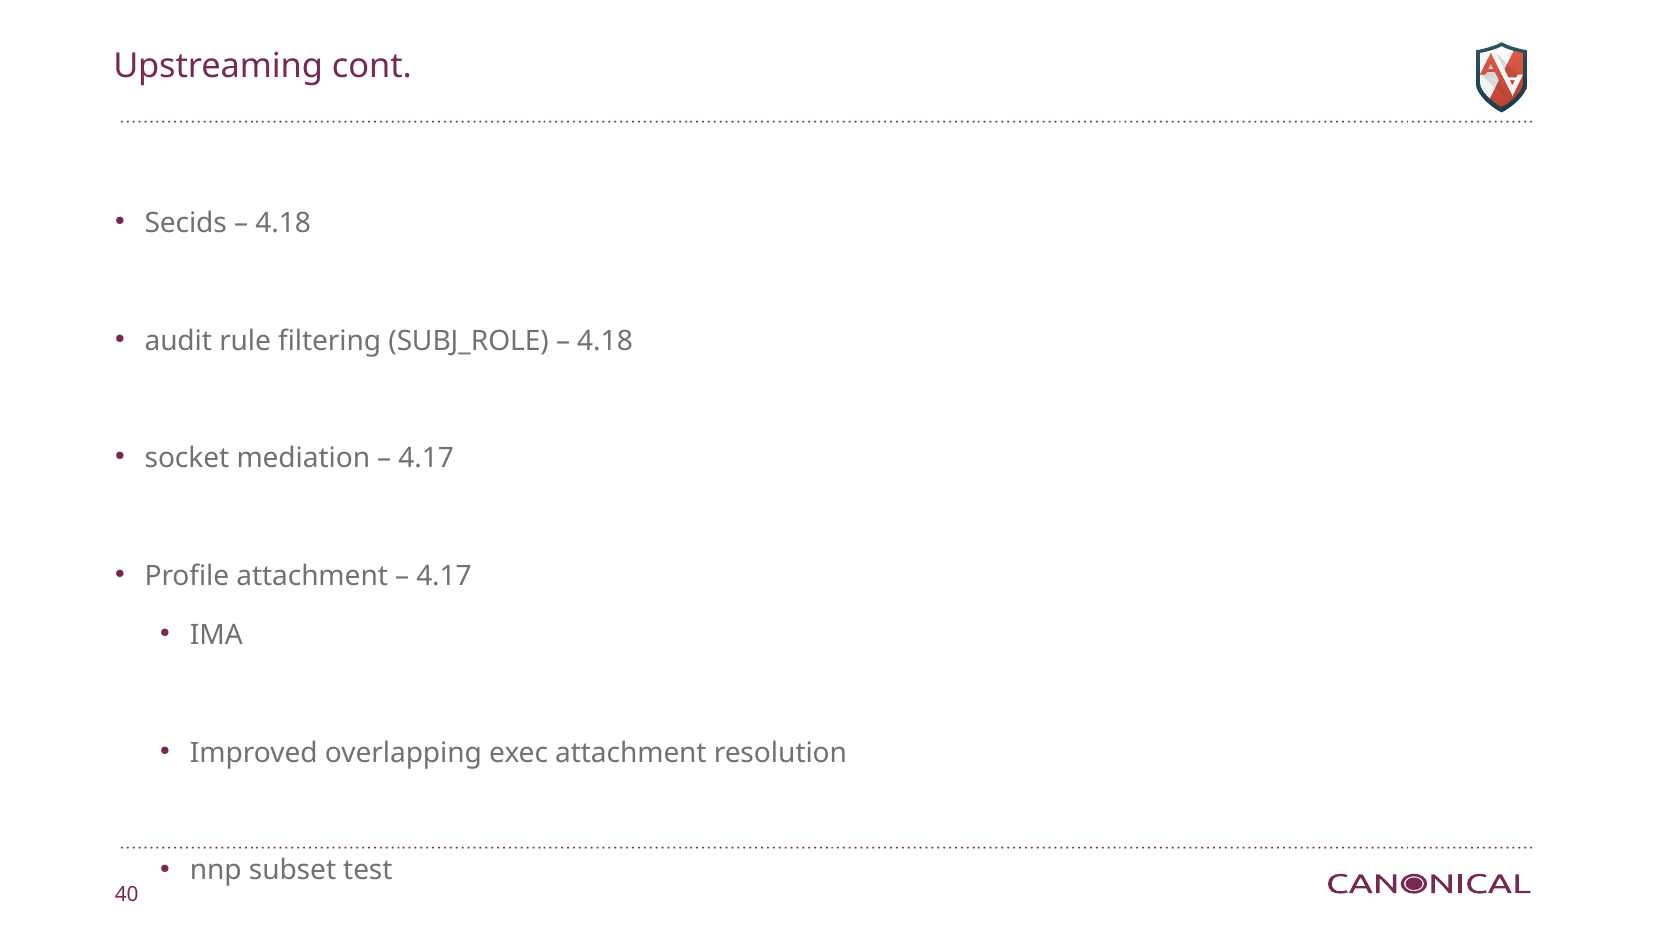

# Upstreaming cont.
Secids – 4.18
audit rule filtering (SUBJ_ROLE) – 4.18
socket mediation – 4.17
Profile attachment – 4.17
IMA
Improved overlapping exec attachment resolution
nnp subset test